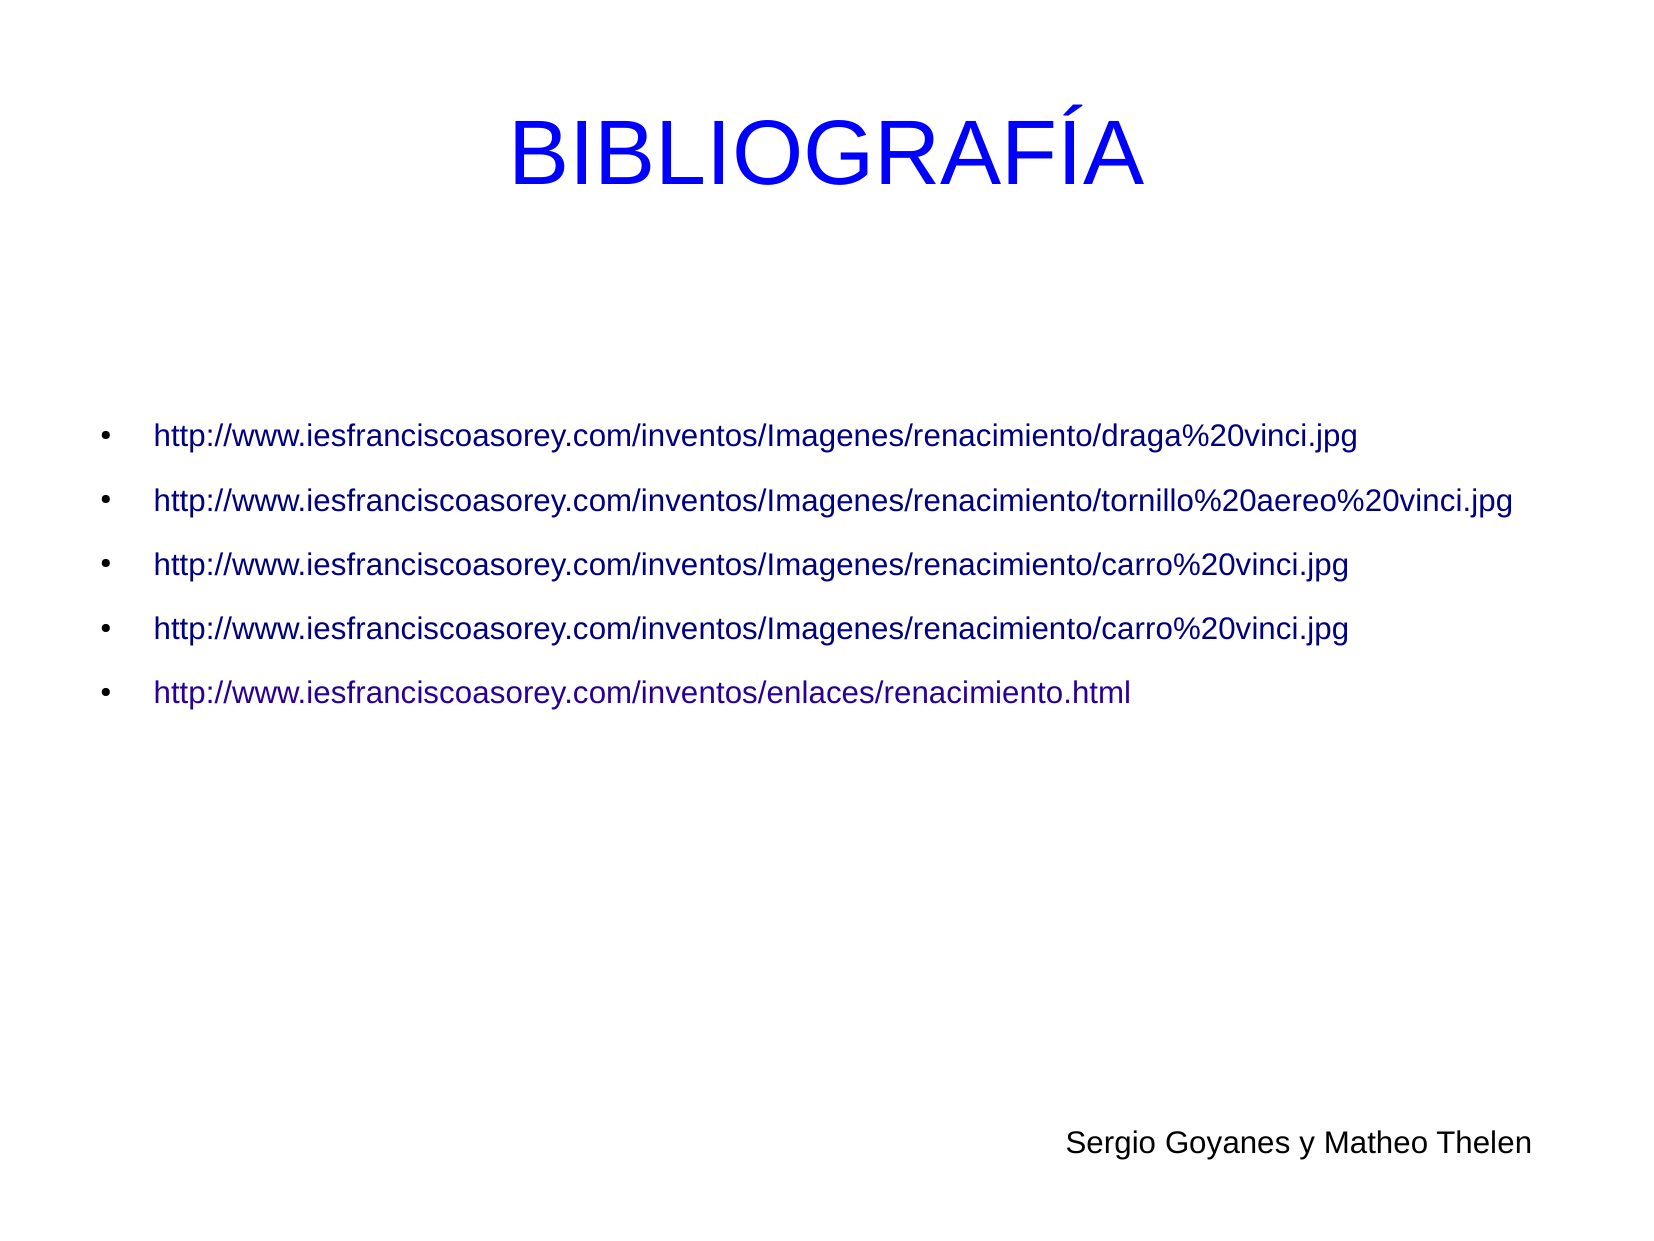

# BIBLIOGRAFÍA
http://www.iesfranciscoasorey.com/inventos/Imagenes/renacimiento/draga%20vinci.jpg
http://www.iesfranciscoasorey.com/inventos/Imagenes/renacimiento/tornillo%20aereo%20vinci.jpg
http://www.iesfranciscoasorey.com/inventos/Imagenes/renacimiento/carro%20vinci.jpg
http://www.iesfranciscoasorey.com/inventos/Imagenes/renacimiento/carro%20vinci.jpg
http://www.iesfranciscoasorey.com/inventos/enlaces/renacimiento.html
 					 Sergio Goyanes y Matheo Thelen